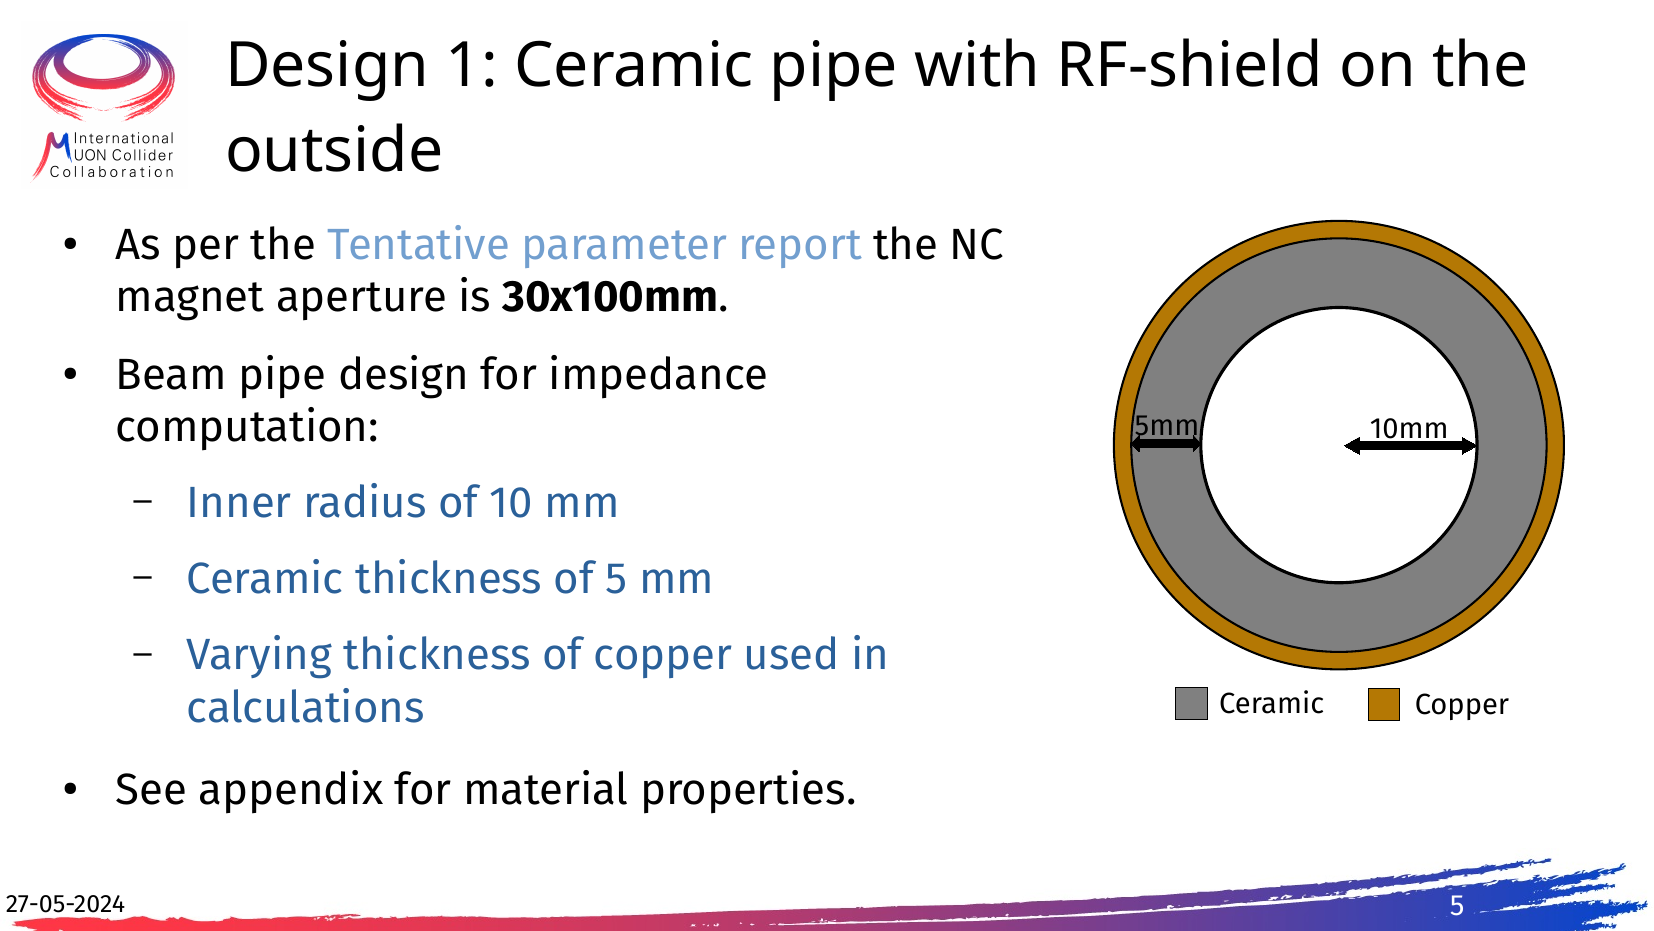

# Design 1: Ceramic pipe with RF-shield on the outside
As per the Tentative parameter report the NC magnet aperture is 30x100mm.
Beam pipe design for impedance computation:
Inner radius of 10 mm
Ceramic thickness of 5 mm
Varying thickness of copper used in calculations
See appendix for material properties.
5mm
10mm
Ceramic
Copper
27-05-2024
5